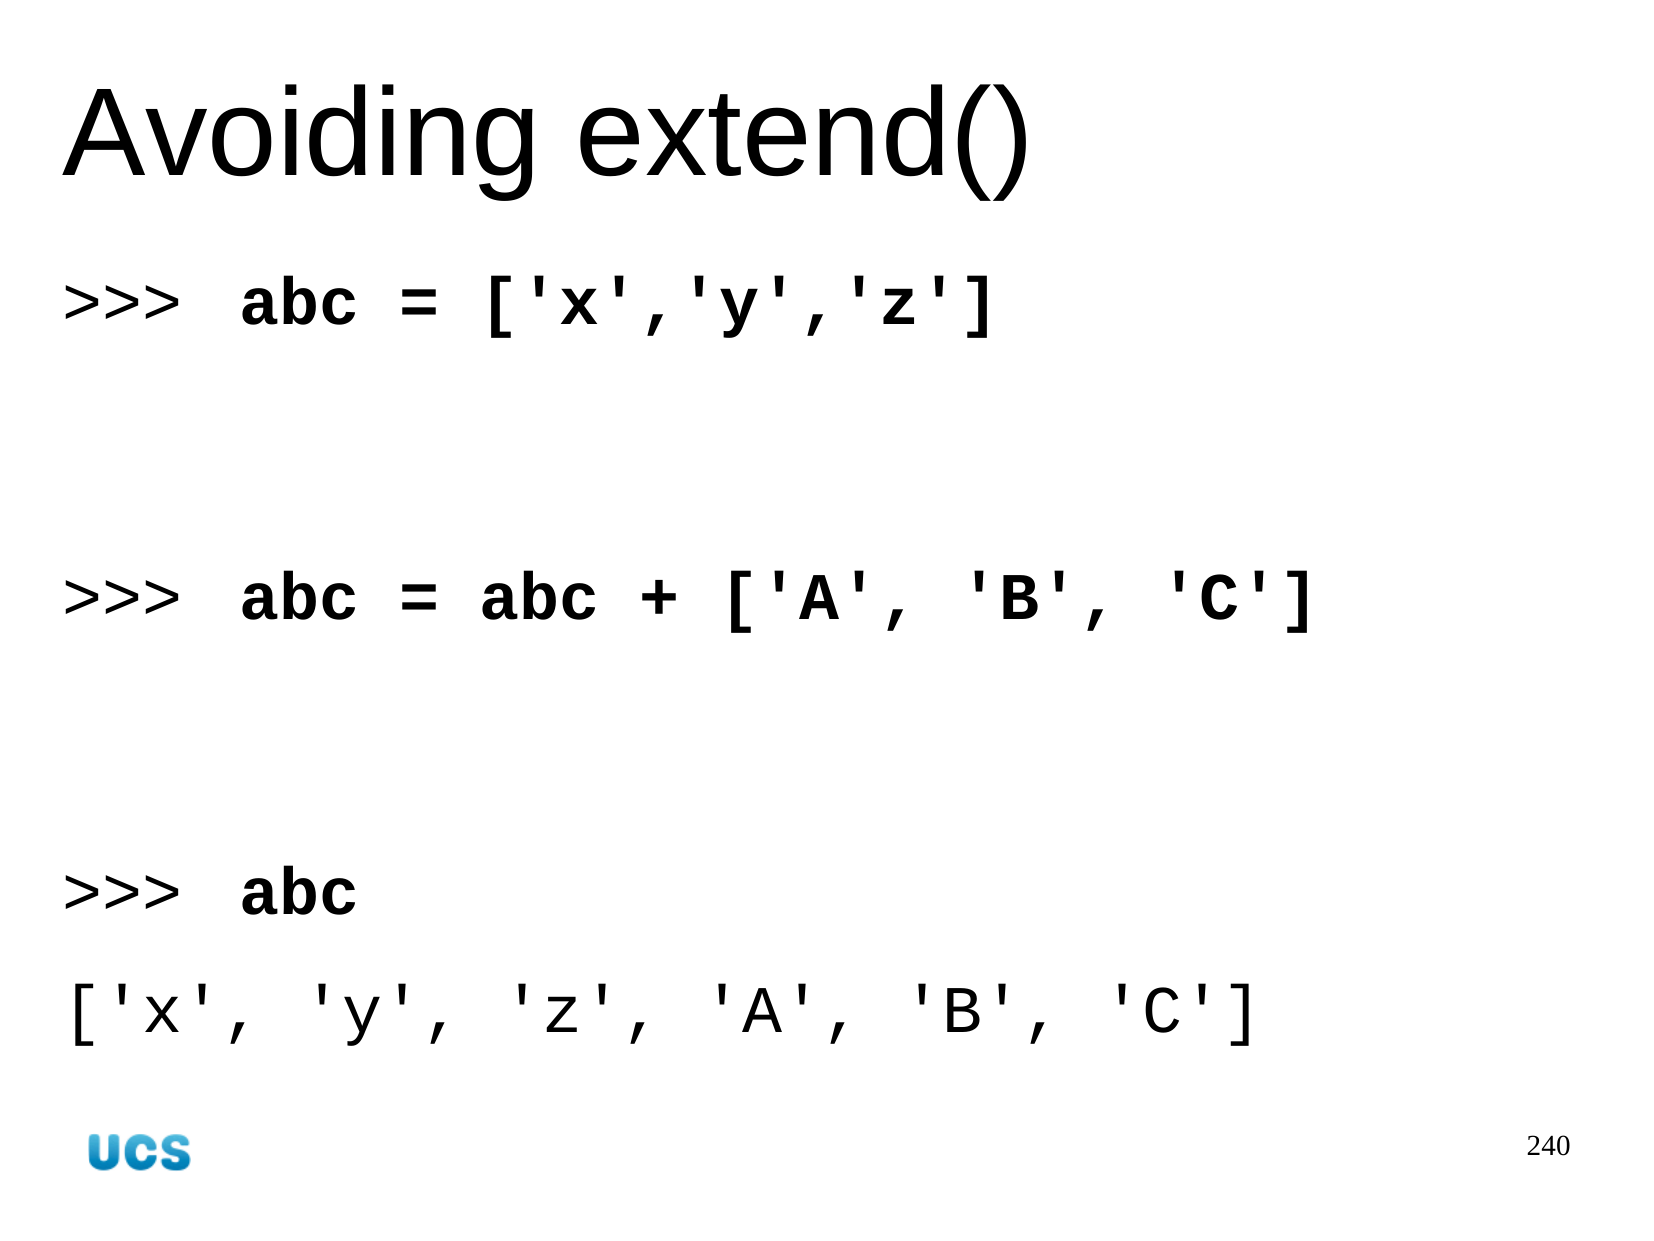

Avoiding extend()
>>>
abc =
['x','y','z']
>>>
abc = abc + ['A', 'B', 'C']
>>>
abc
['x', 'y', 'z', 'A', 'B', 'C']
240